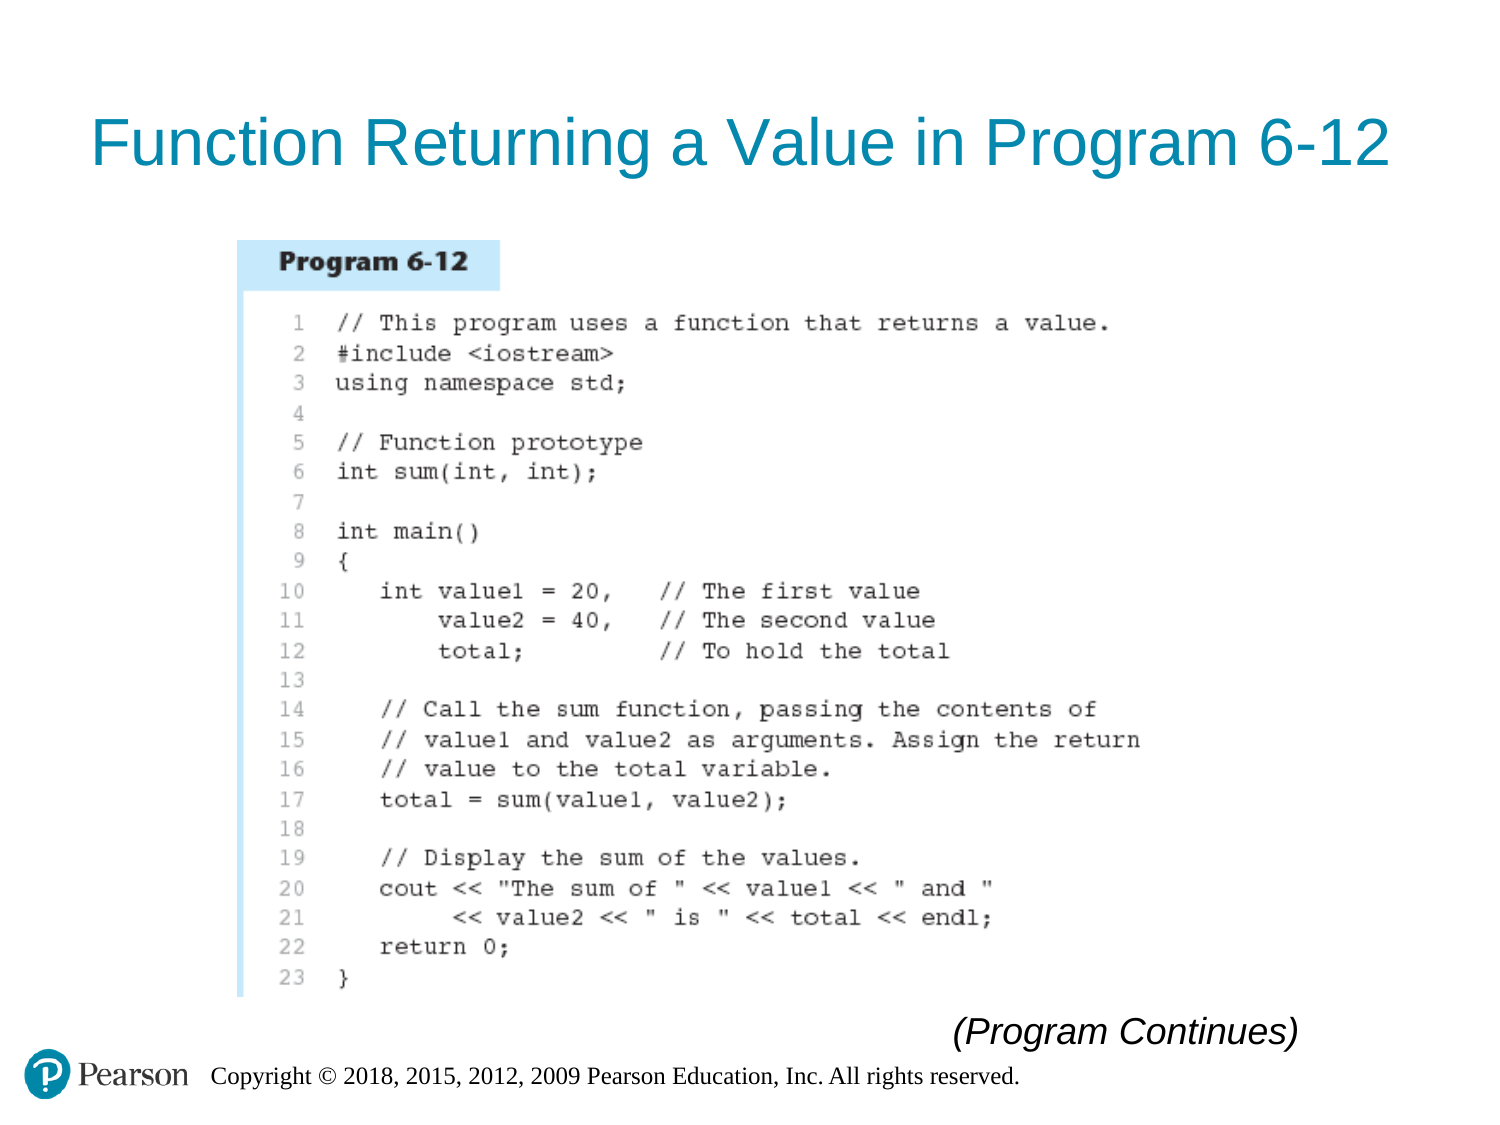

# Function Returning a Value in Program 6-12
(Program Continues)